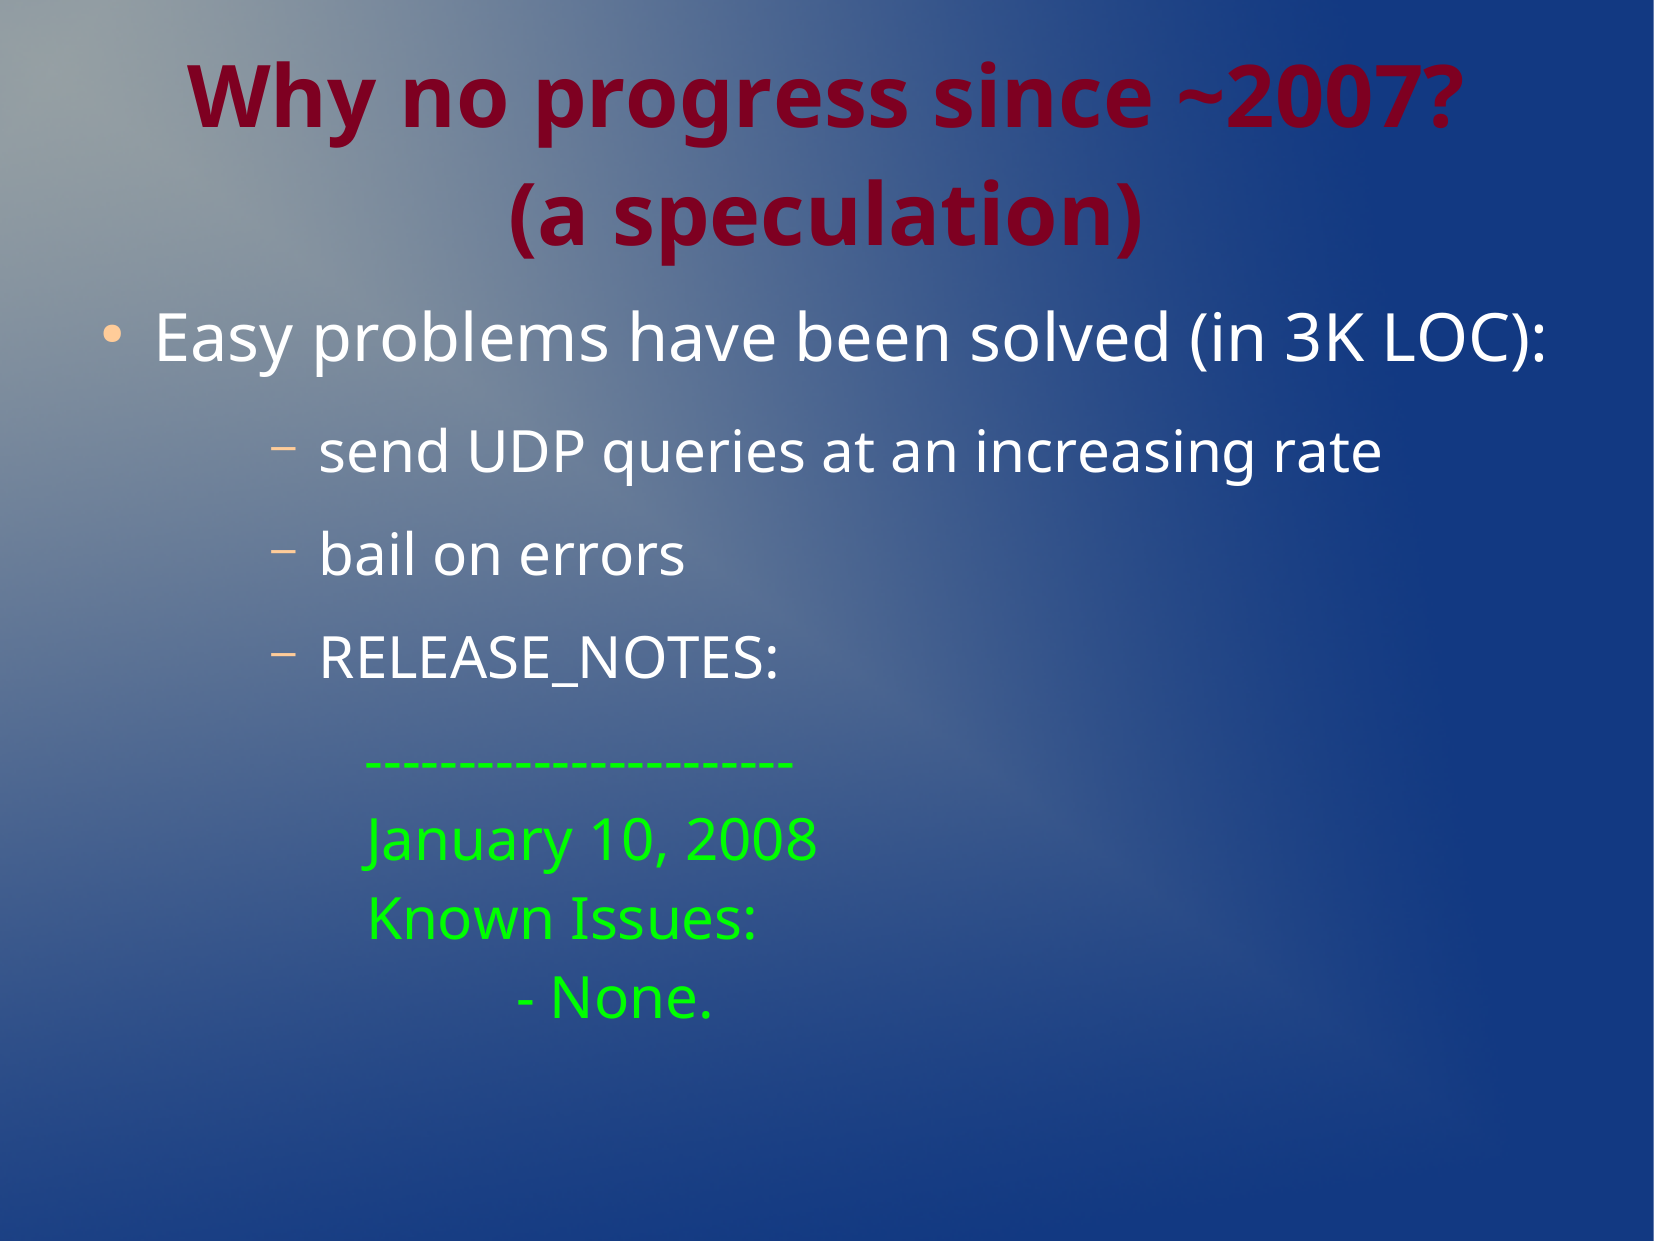

# Why no progress since ~2007? (a speculation)
Easy problems have been solved (in 3K LOC):
send UDP queries at an increasing rate
bail on errors
RELEASE_NOTES:
 -----------------------
January 10, 2008
Known Issues:
		- None.